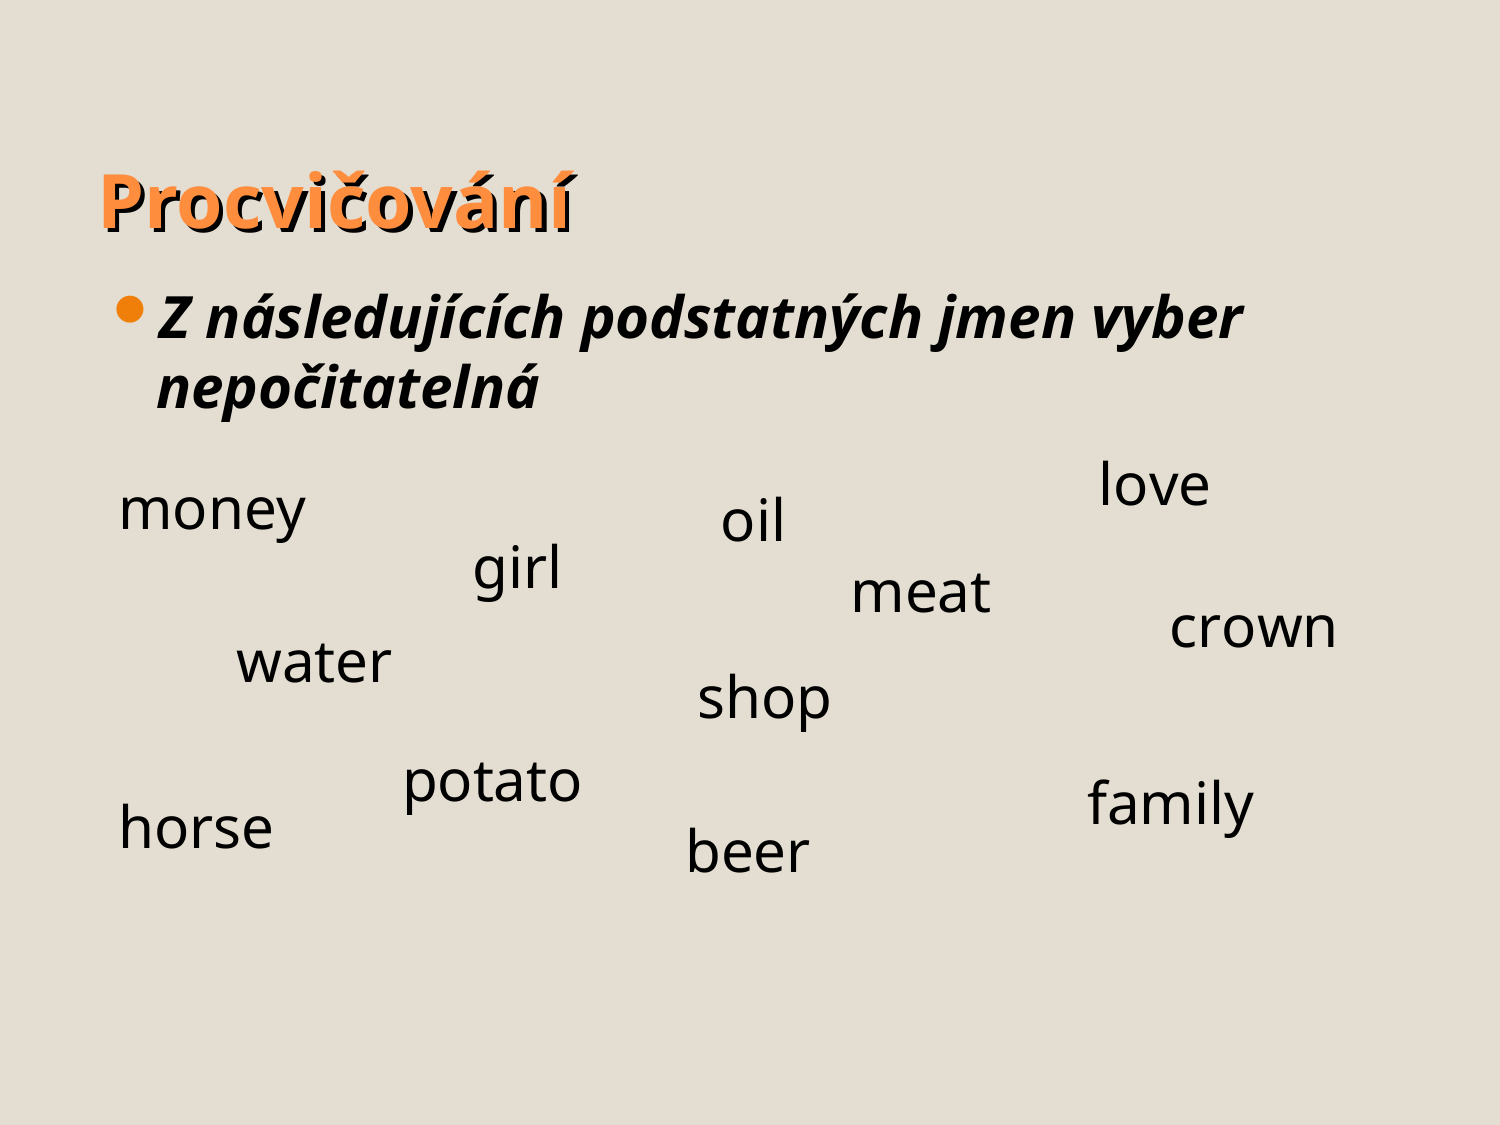

# Procvičování
Z následujících podstatných jmen vyber nepočitatelná
love
money
oil
girl
meat
crown
water
shop
potato
family
horse
beer